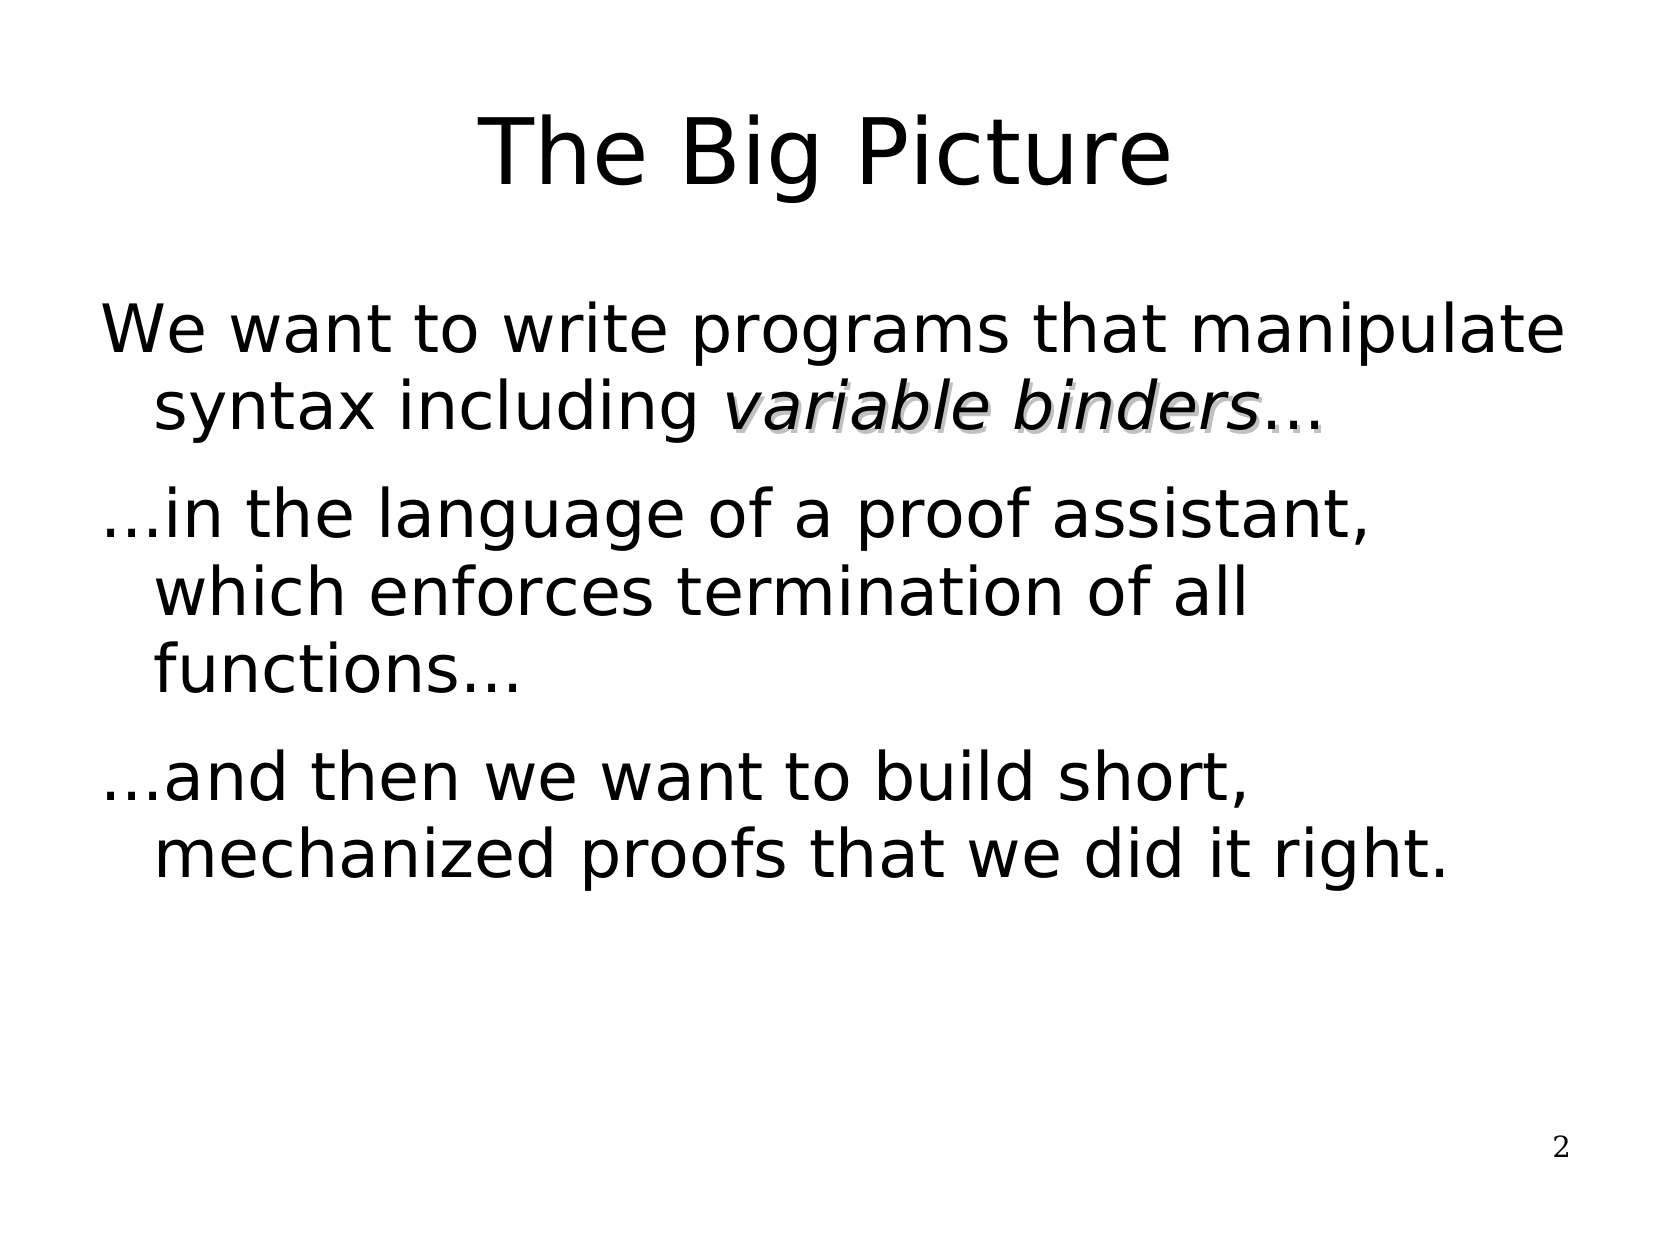

# The Big Picture
We want to write programs that manipulate syntax including variable binders...
...in the language of a proof assistant, which enforces termination of all functions...
...and then we want to build short, mechanized proofs that we did it right.
2